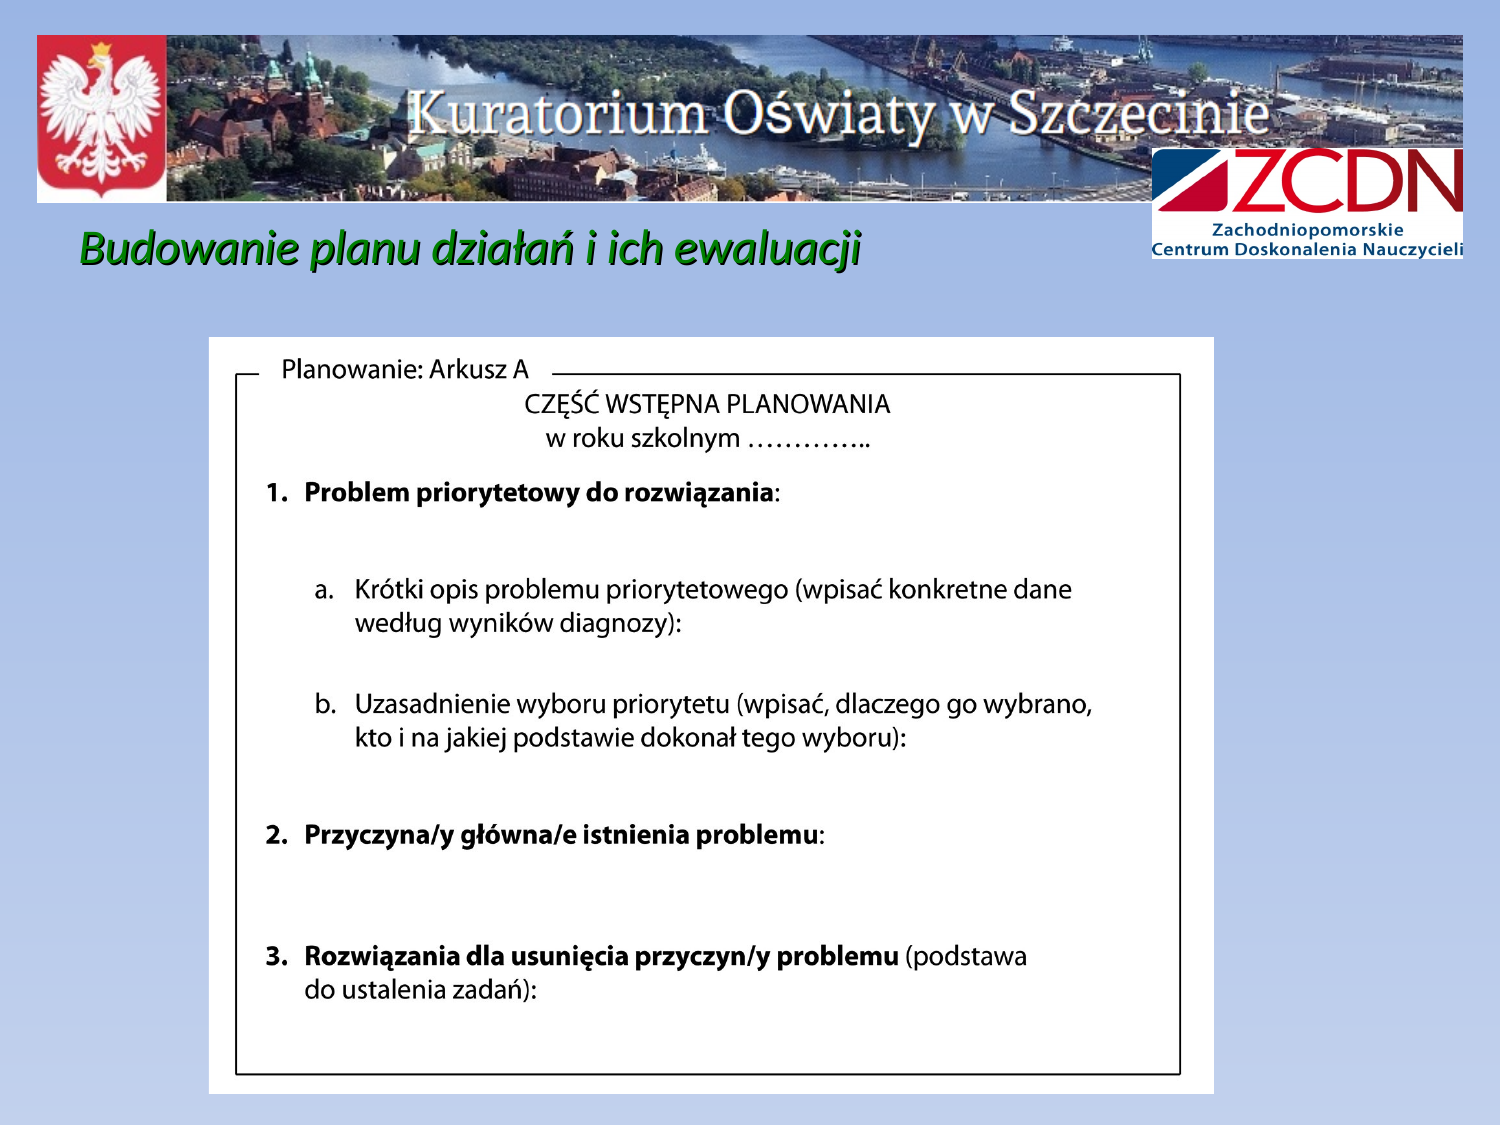

#
Budowanie planu działań i ich ewaluacji